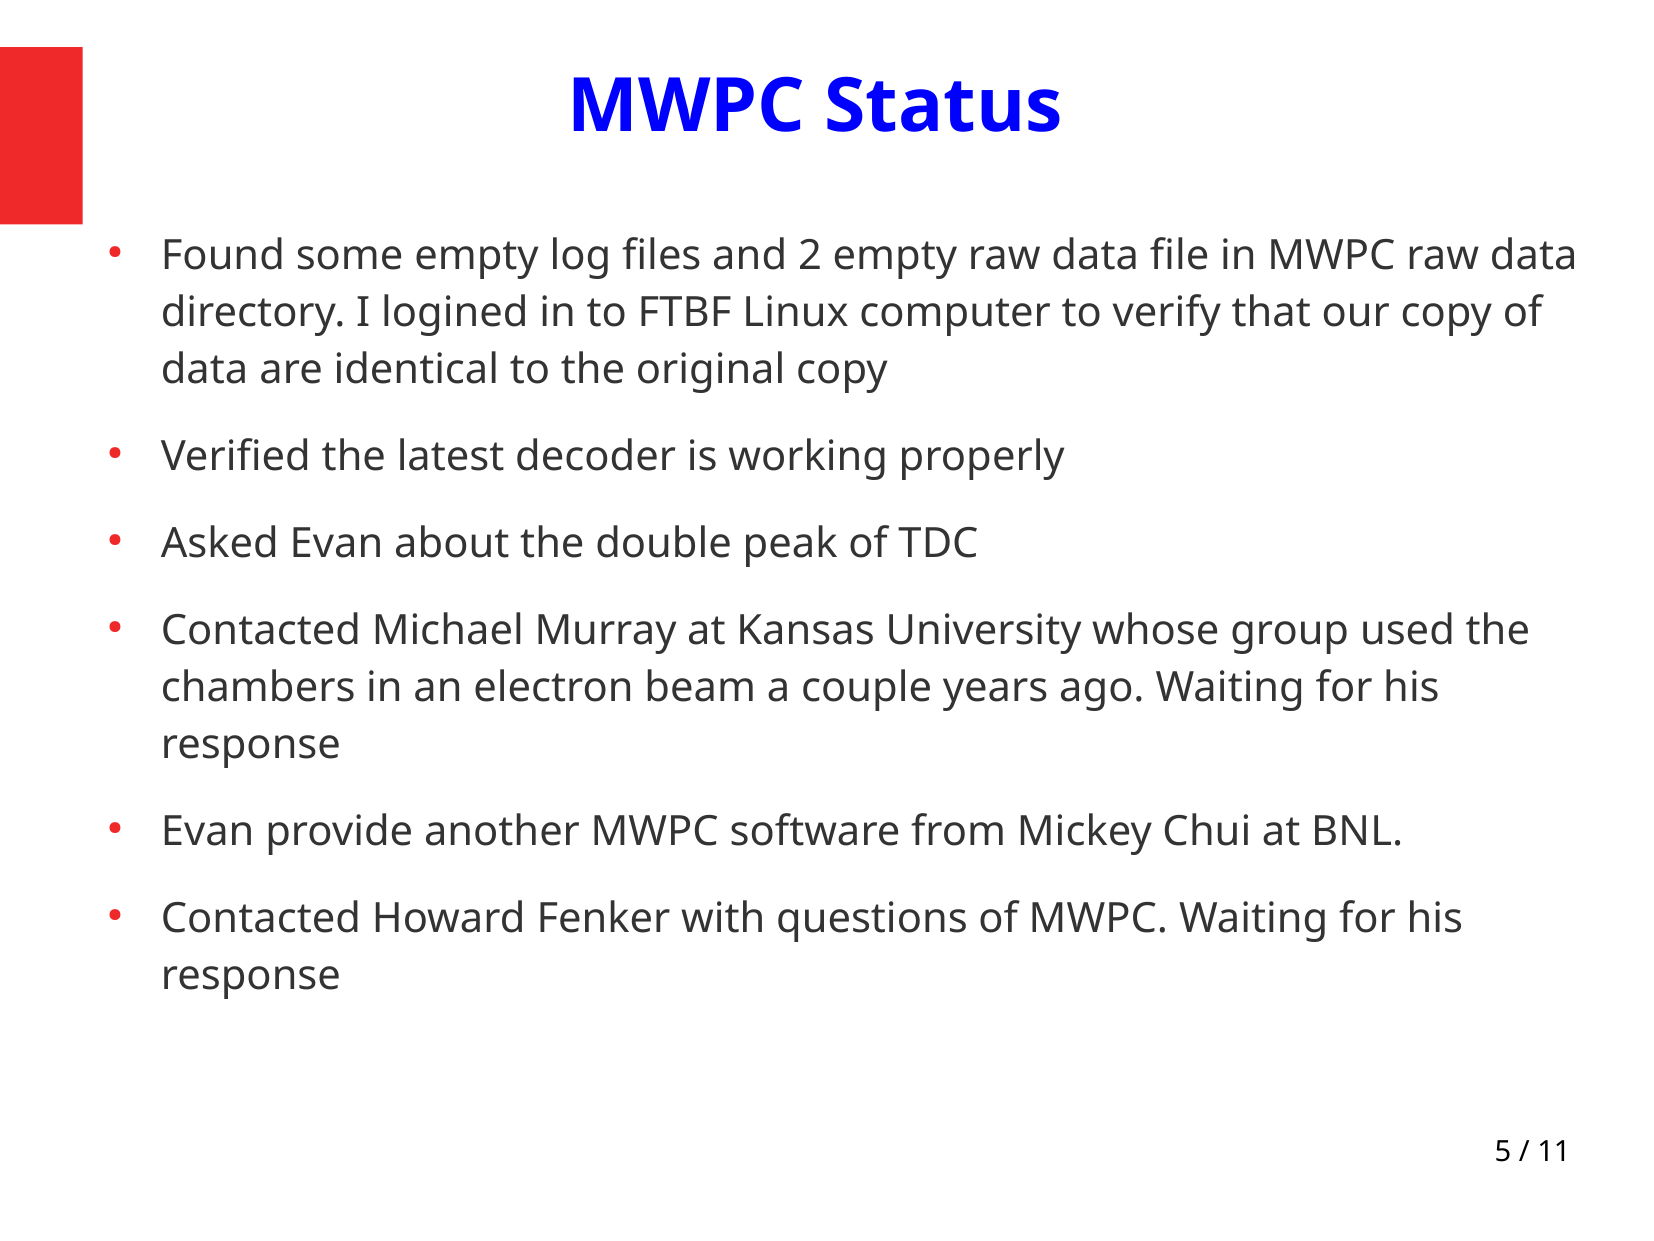

# MWPC Status
Found some empty log files and 2 empty raw data file in MWPC raw data directory. I logined in to FTBF Linux computer to verify that our copy of data are identical to the original copy
Verified the latest decoder is working properly
Asked Evan about the double peak of TDC
Contacted Michael Murray at Kansas University whose group used the chambers in an electron beam a couple years ago. Waiting for his response
Evan provide another MWPC software from Mickey Chui at BNL.
Contacted Howard Fenker with questions of MWPC. Waiting for his response
5